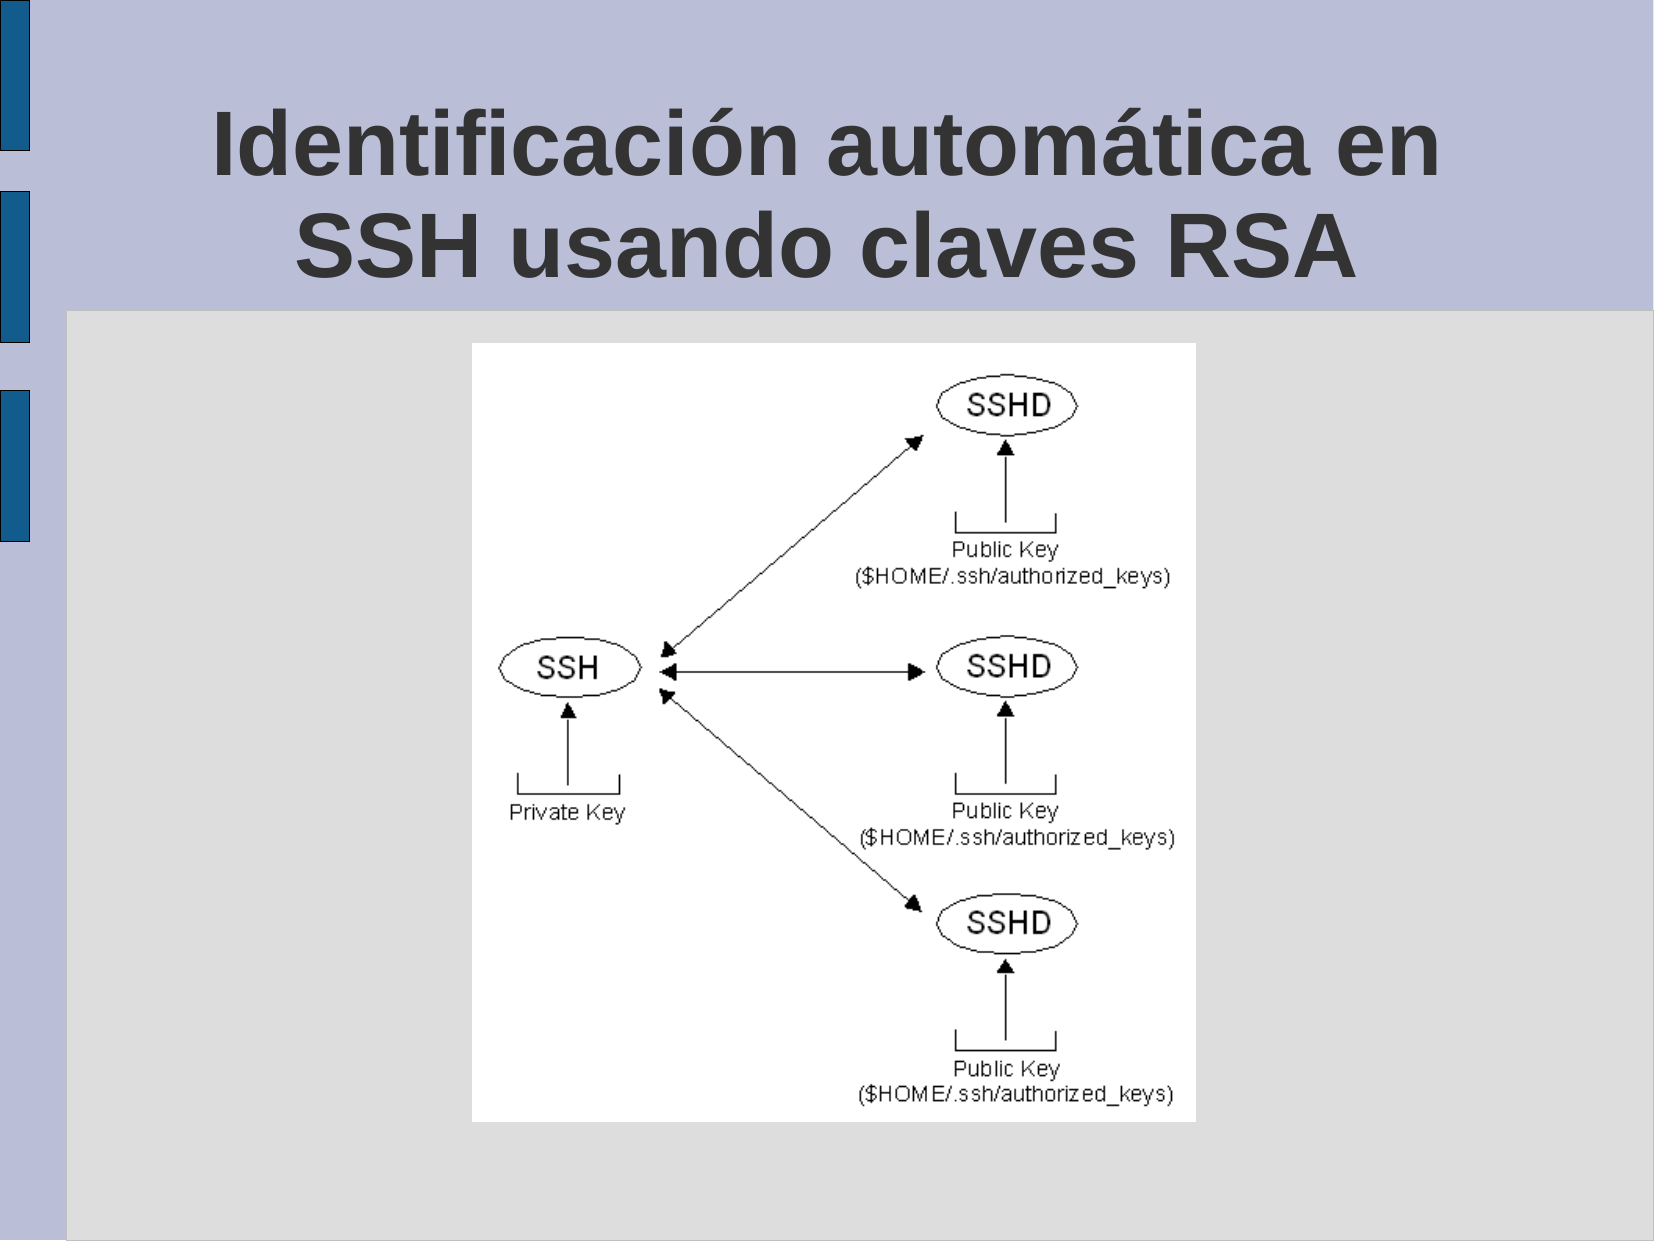

# Identificación automática en SSH usando claves RSA